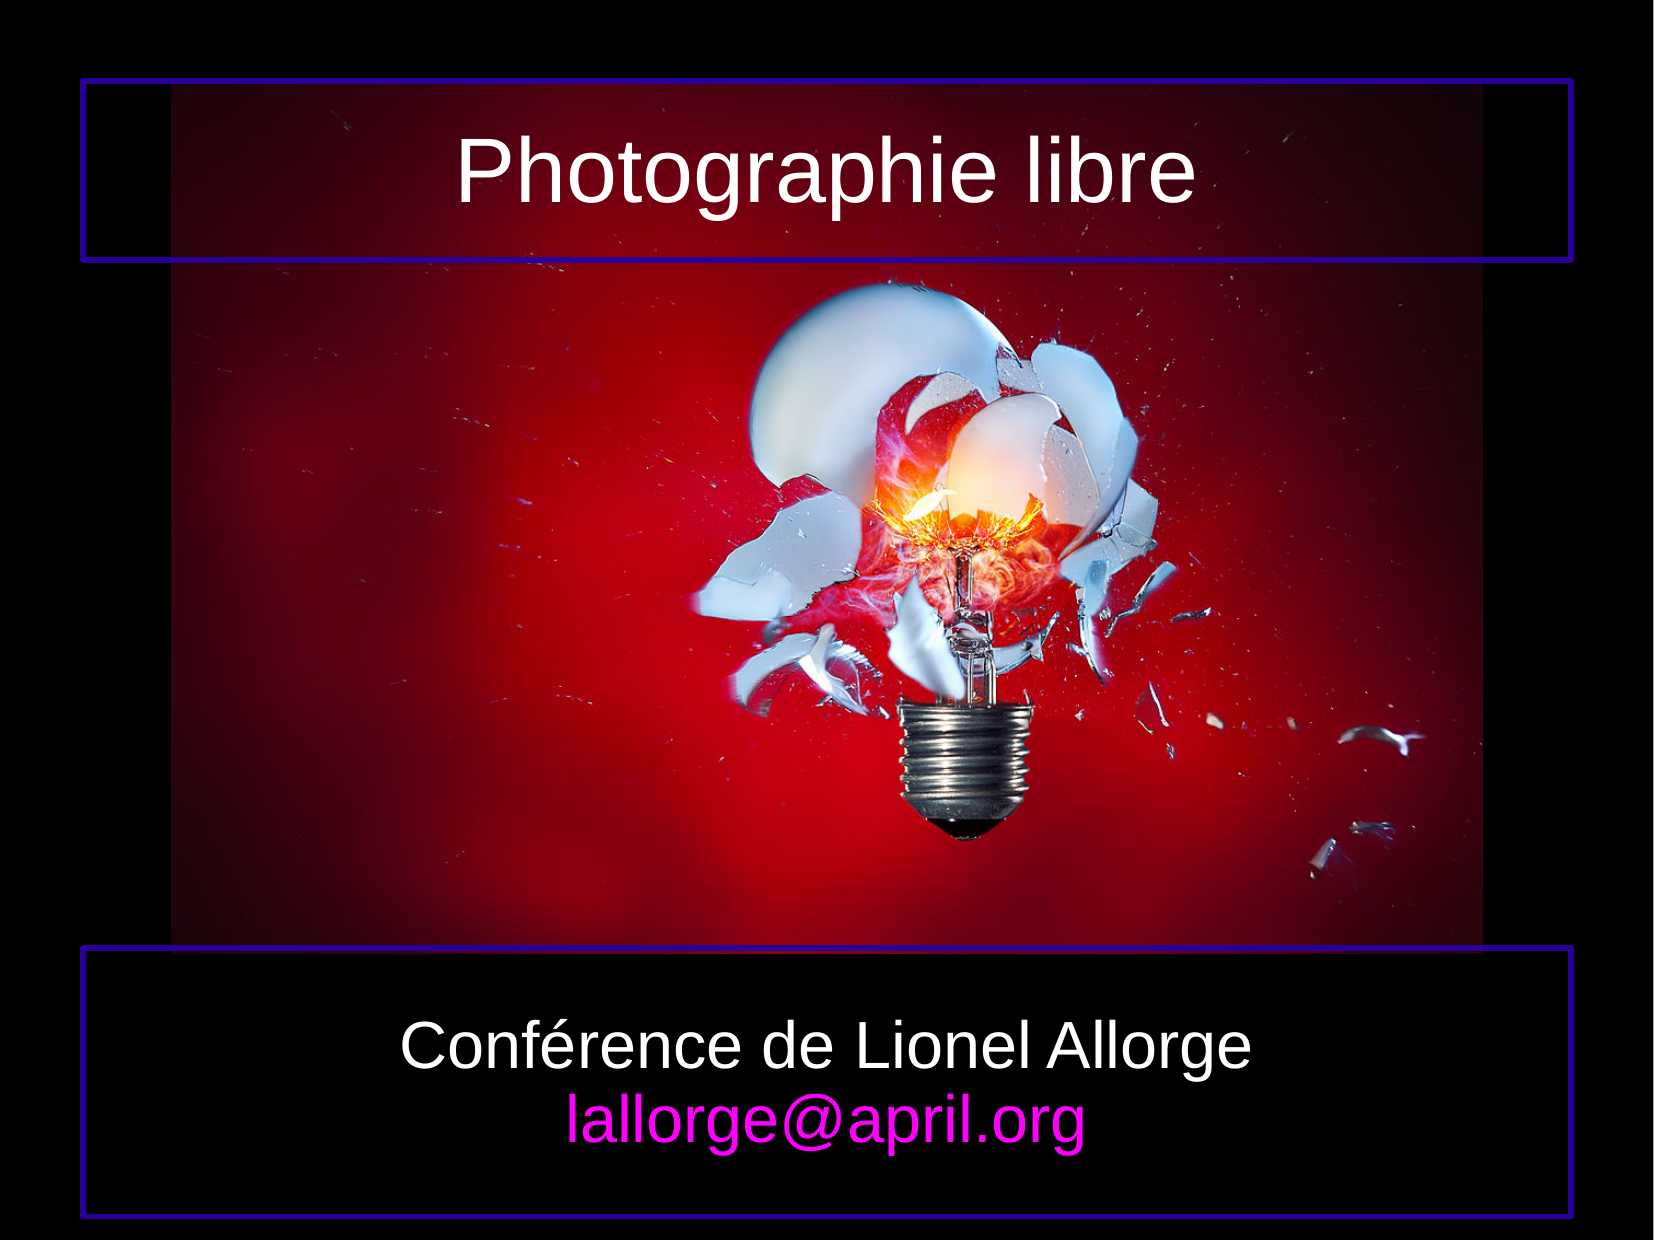

# Photographie libre
Conférence de Lionel Allorge
lallorge@april.org